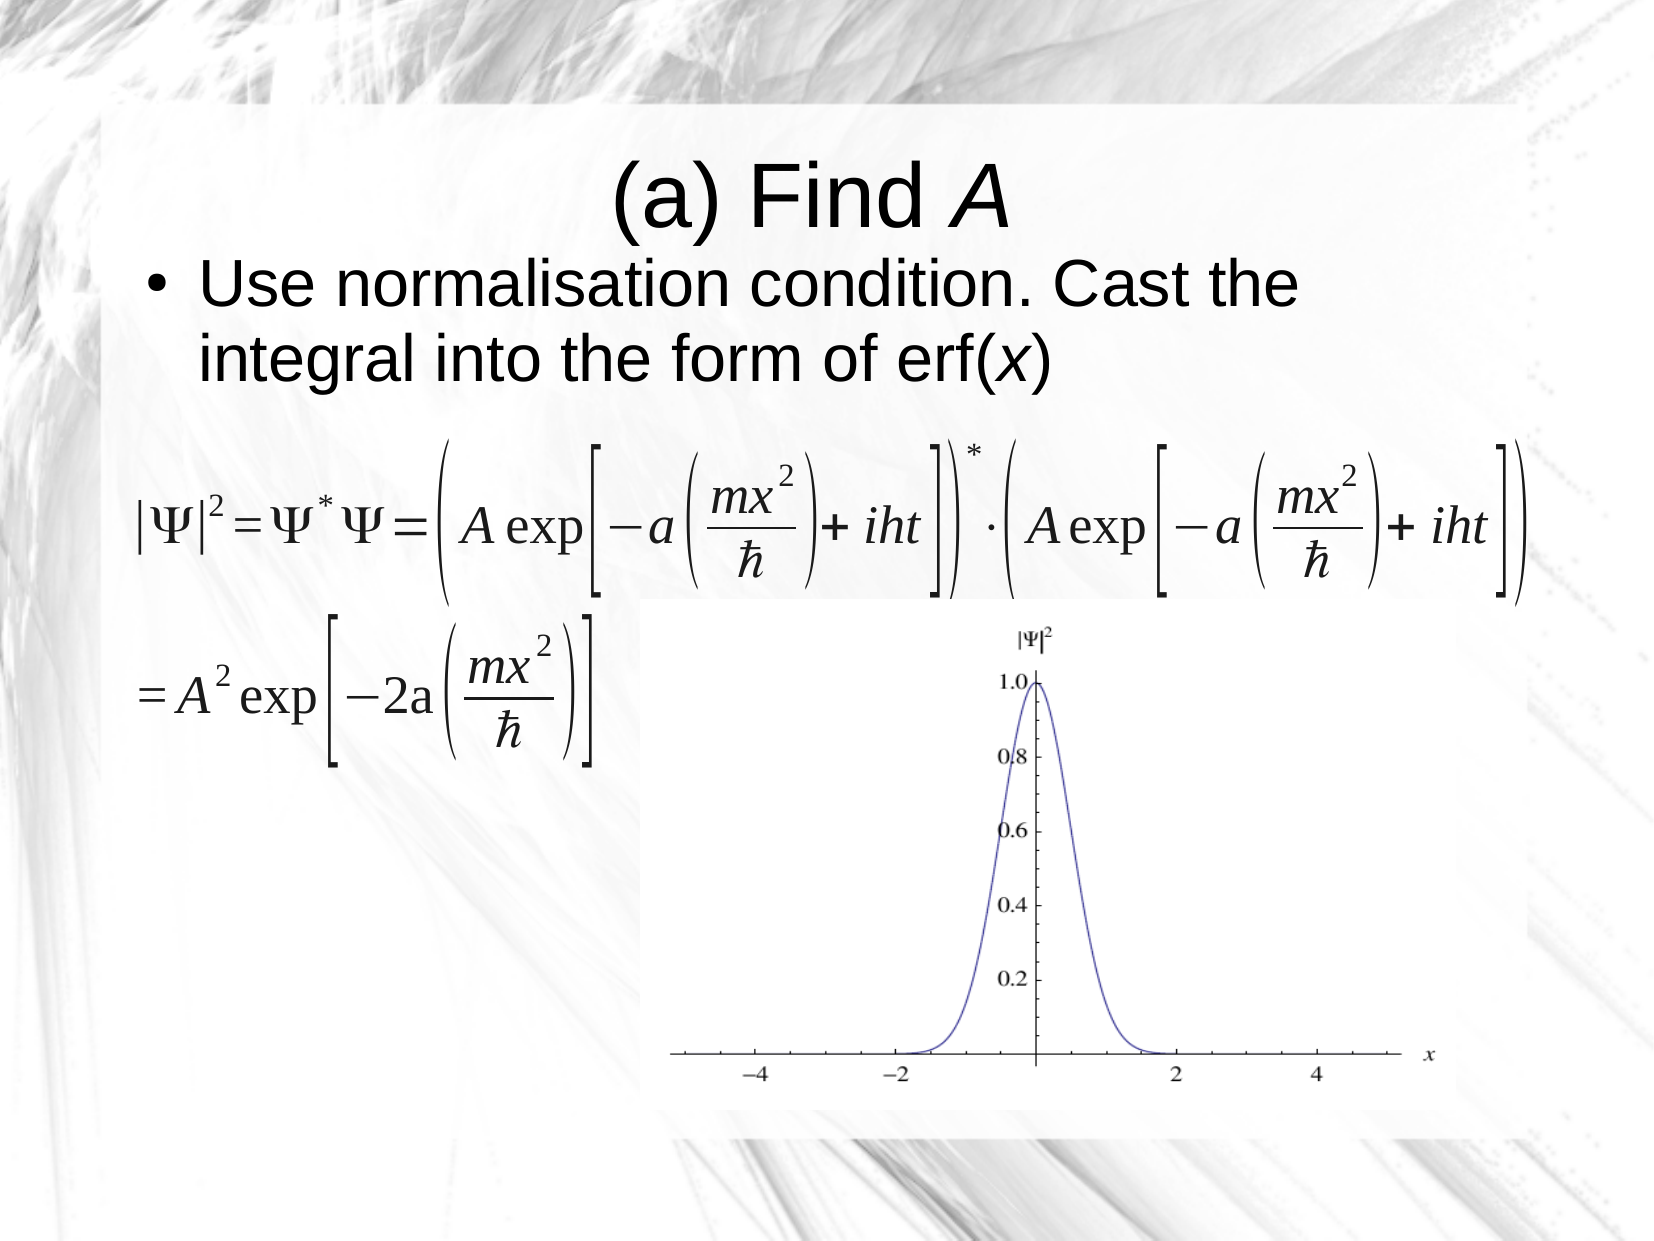

# (a) Find A
Use normalisation condition. Cast the integral into the form of erf(x)